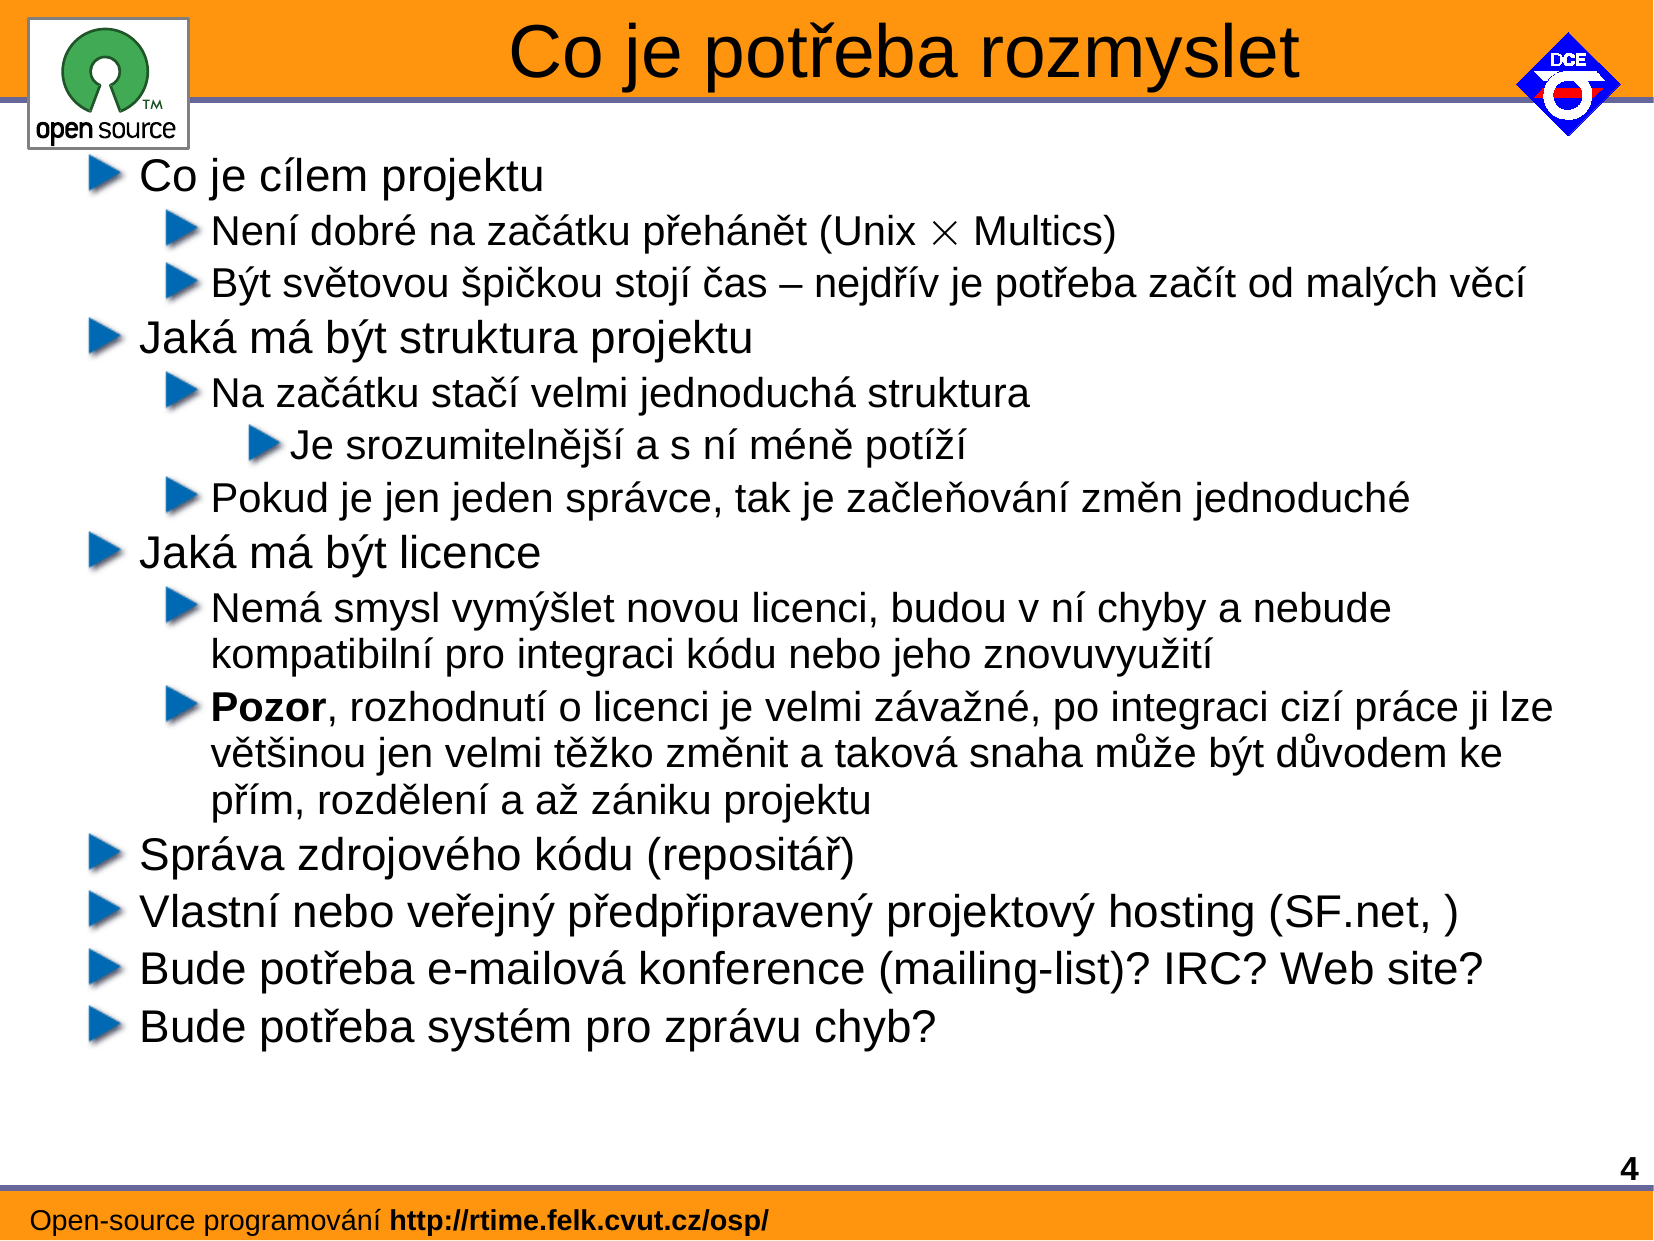

# Co je potřeba rozmyslet
Co je cílem projektu
Není dobré na začátku přehánět (Unix × Multics)
Být světovou špičkou stojí čas – nejdřív je potřeba začít od malých věcí
Jaká má být struktura projektu
Na začátku stačí velmi jednoduchá struktura
Je srozumitelnější a s ní méně potíží
Pokud je jen jeden správce, tak je začleňování změn jednoduché
Jaká má být licence
Nemá smysl vymýšlet novou licenci, budou v ní chyby a nebude kompatibilní pro integraci kódu nebo jeho znovuvyužití
Pozor, rozhodnutí o licenci je velmi závažné, po integraci cizí práce ji lze většinou jen velmi těžko změnit a taková snaha může být důvodem ke přím, rozdělení a až zániku projektu
Správa zdrojového kódu (repositář)
Vlastní nebo veřejný předpřipravený projektový hosting (SF.net, )
Bude potřeba e-mailová konference (mailing-list)? IRC? Web site?
Bude potřeba systém pro zprávu chyb?